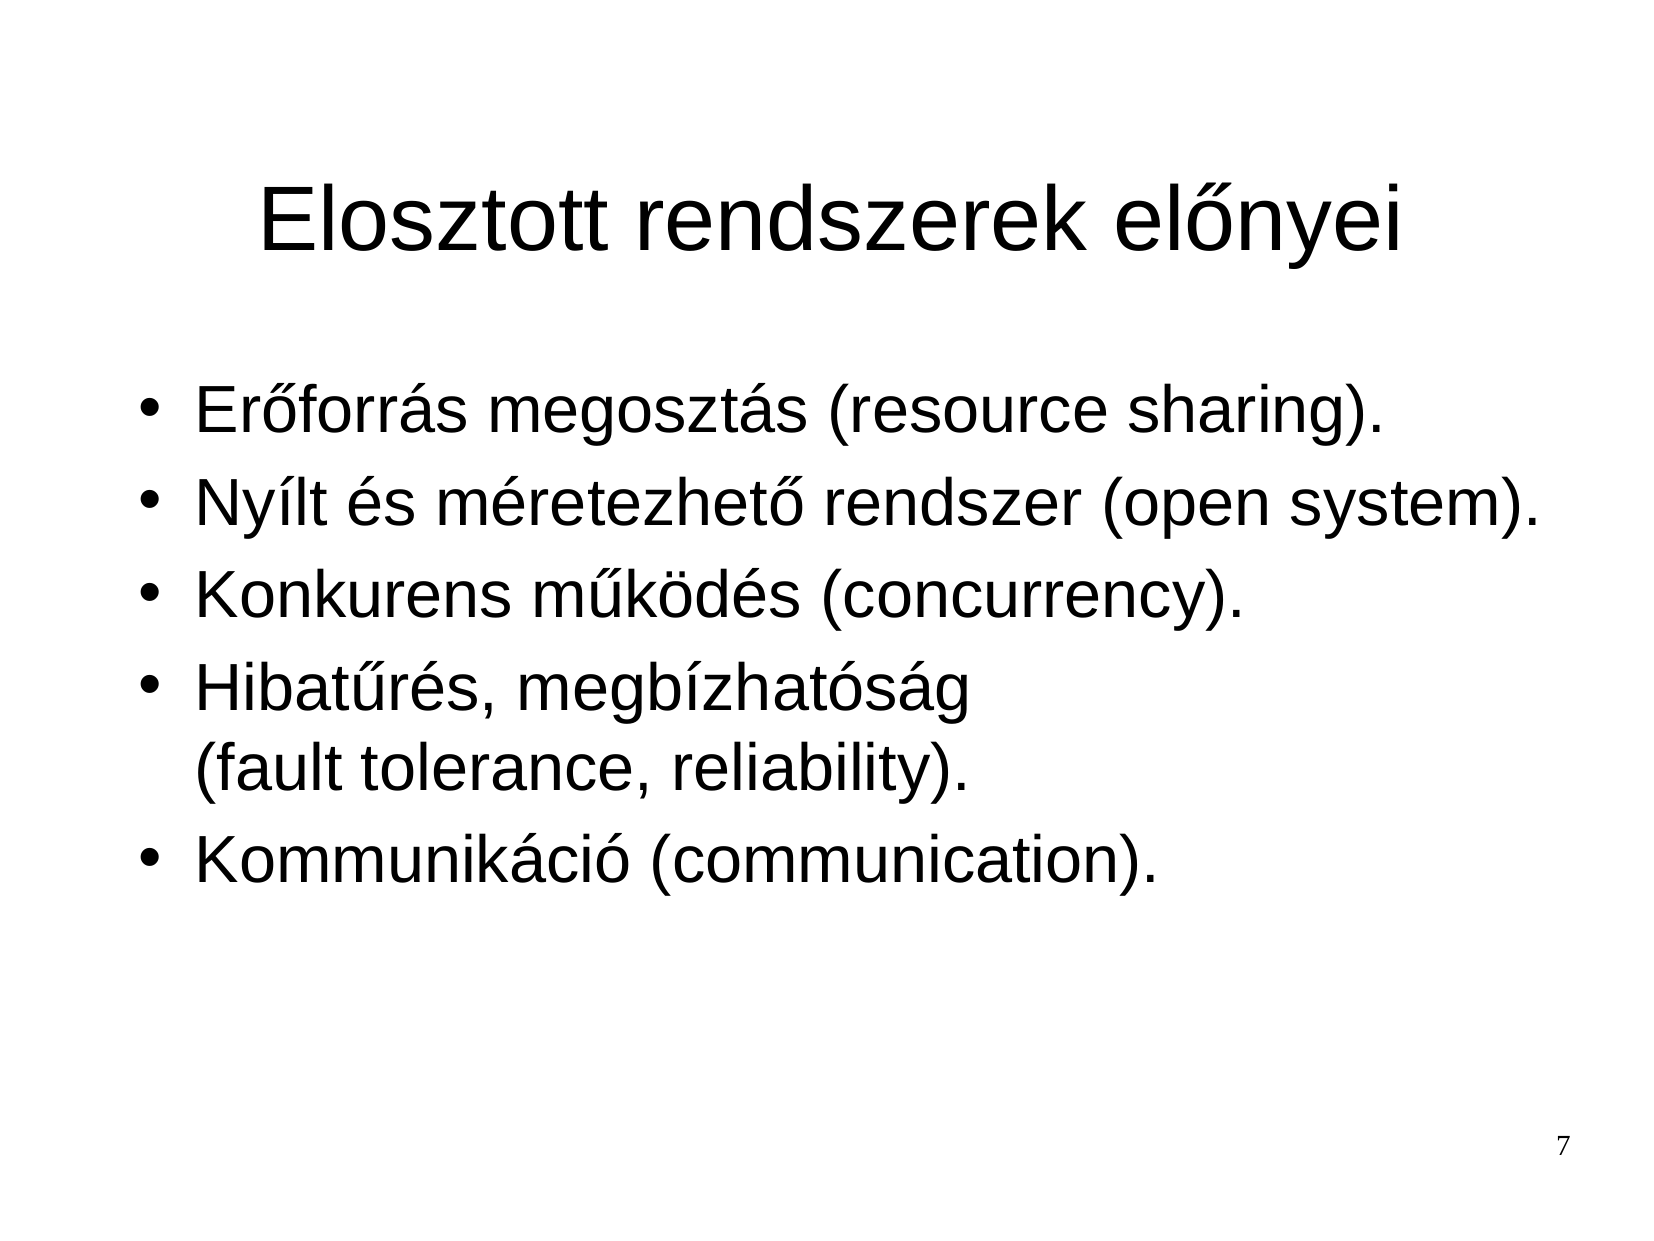

# Elosztott rendszerek előnyei
Erőforrás megosztás (resource sharing).
Nyílt és méretezhető rendszer (open system).
Konkurens működés (concurrency).
Hibatűrés, megbízhatóság
(fault tolerance, reliability).
Kommunikáció (communication).
7